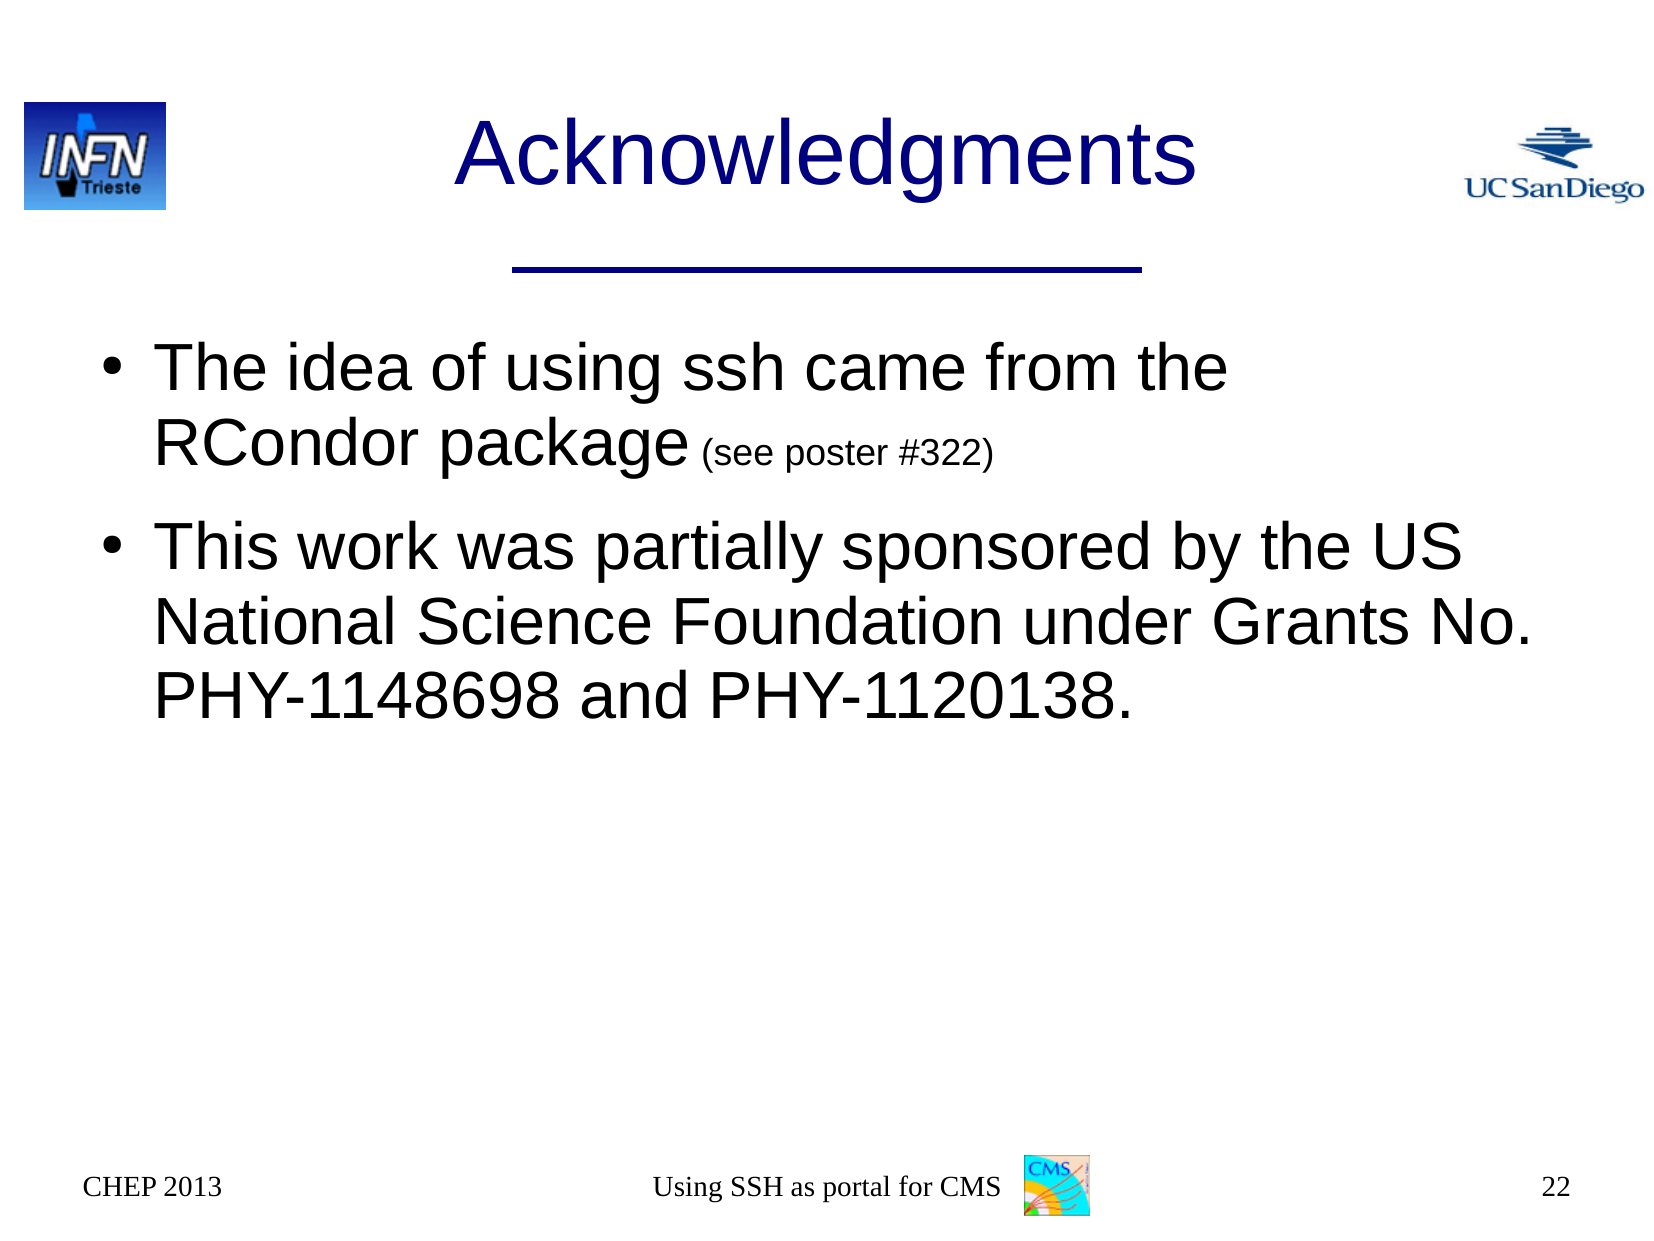

# Acknowledgments
The idea of using ssh came from the RCondor package (see poster #322)
This work was partially sponsored by the US National Science Foundation under Grants No. PHY-1148698 and PHY-1120138.
CHEP 2013
Using SSH as portal for CMS
22